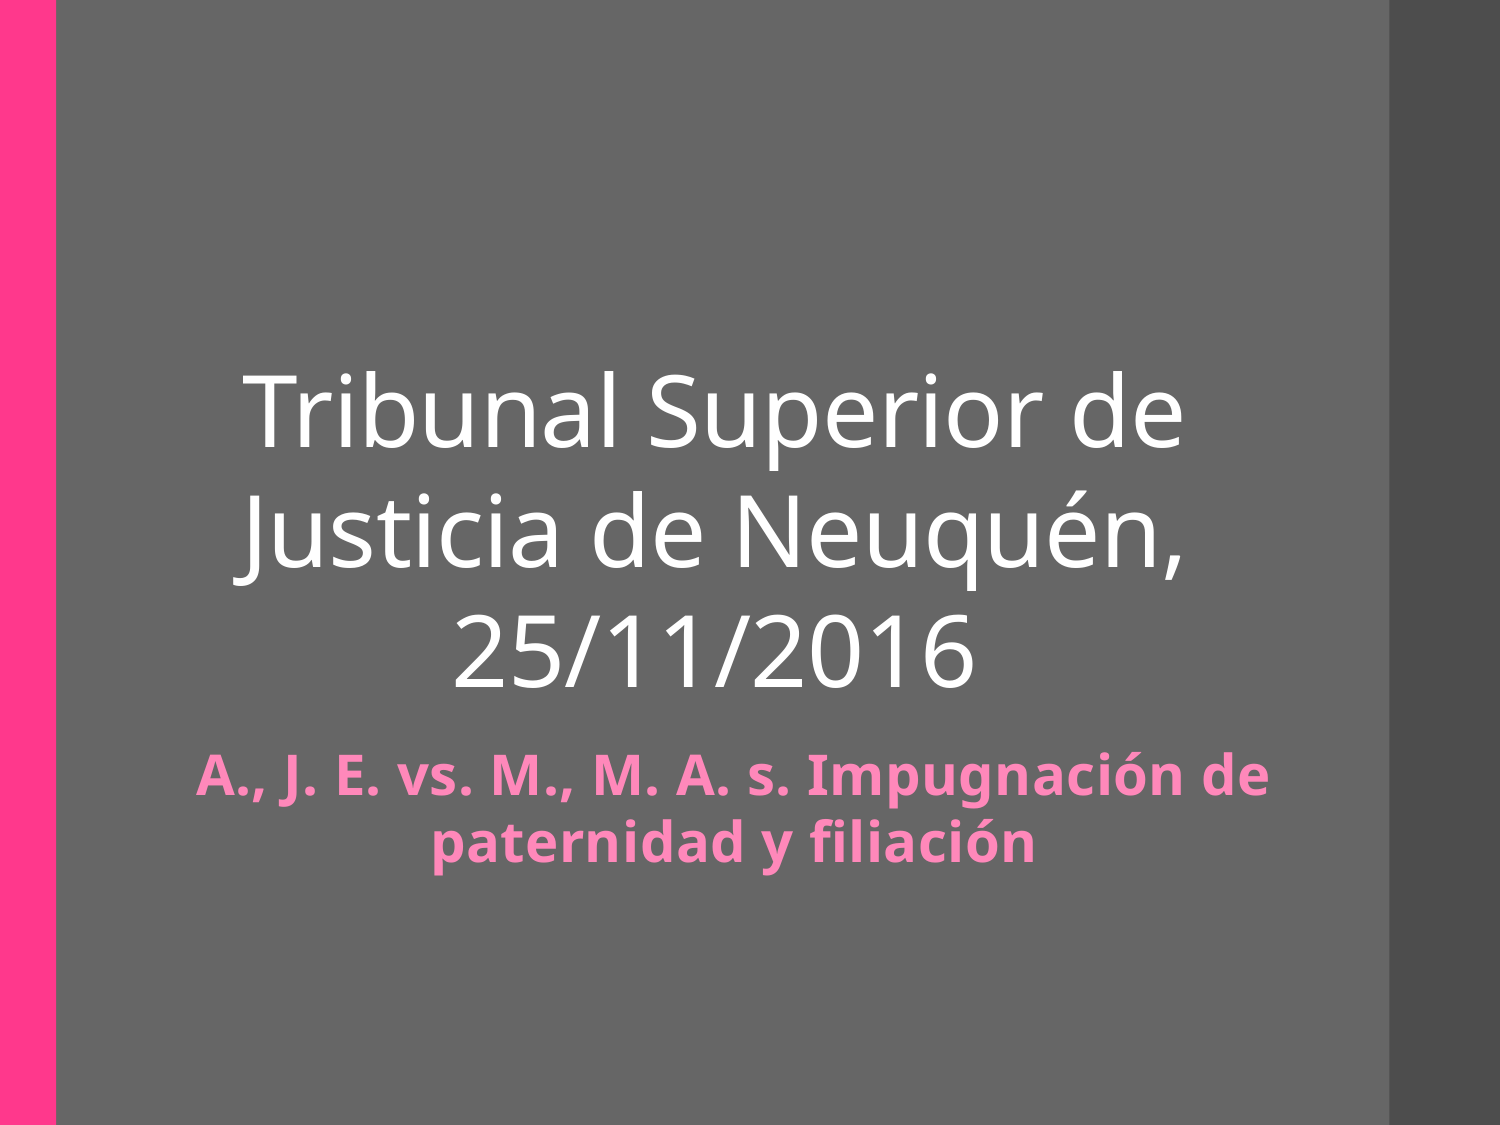

# Tribunal Superior de Justicia de Neuquén, 25/11/2016
A., J. E. vs. M., M. A. s. Impugnación de paternidad y filiación